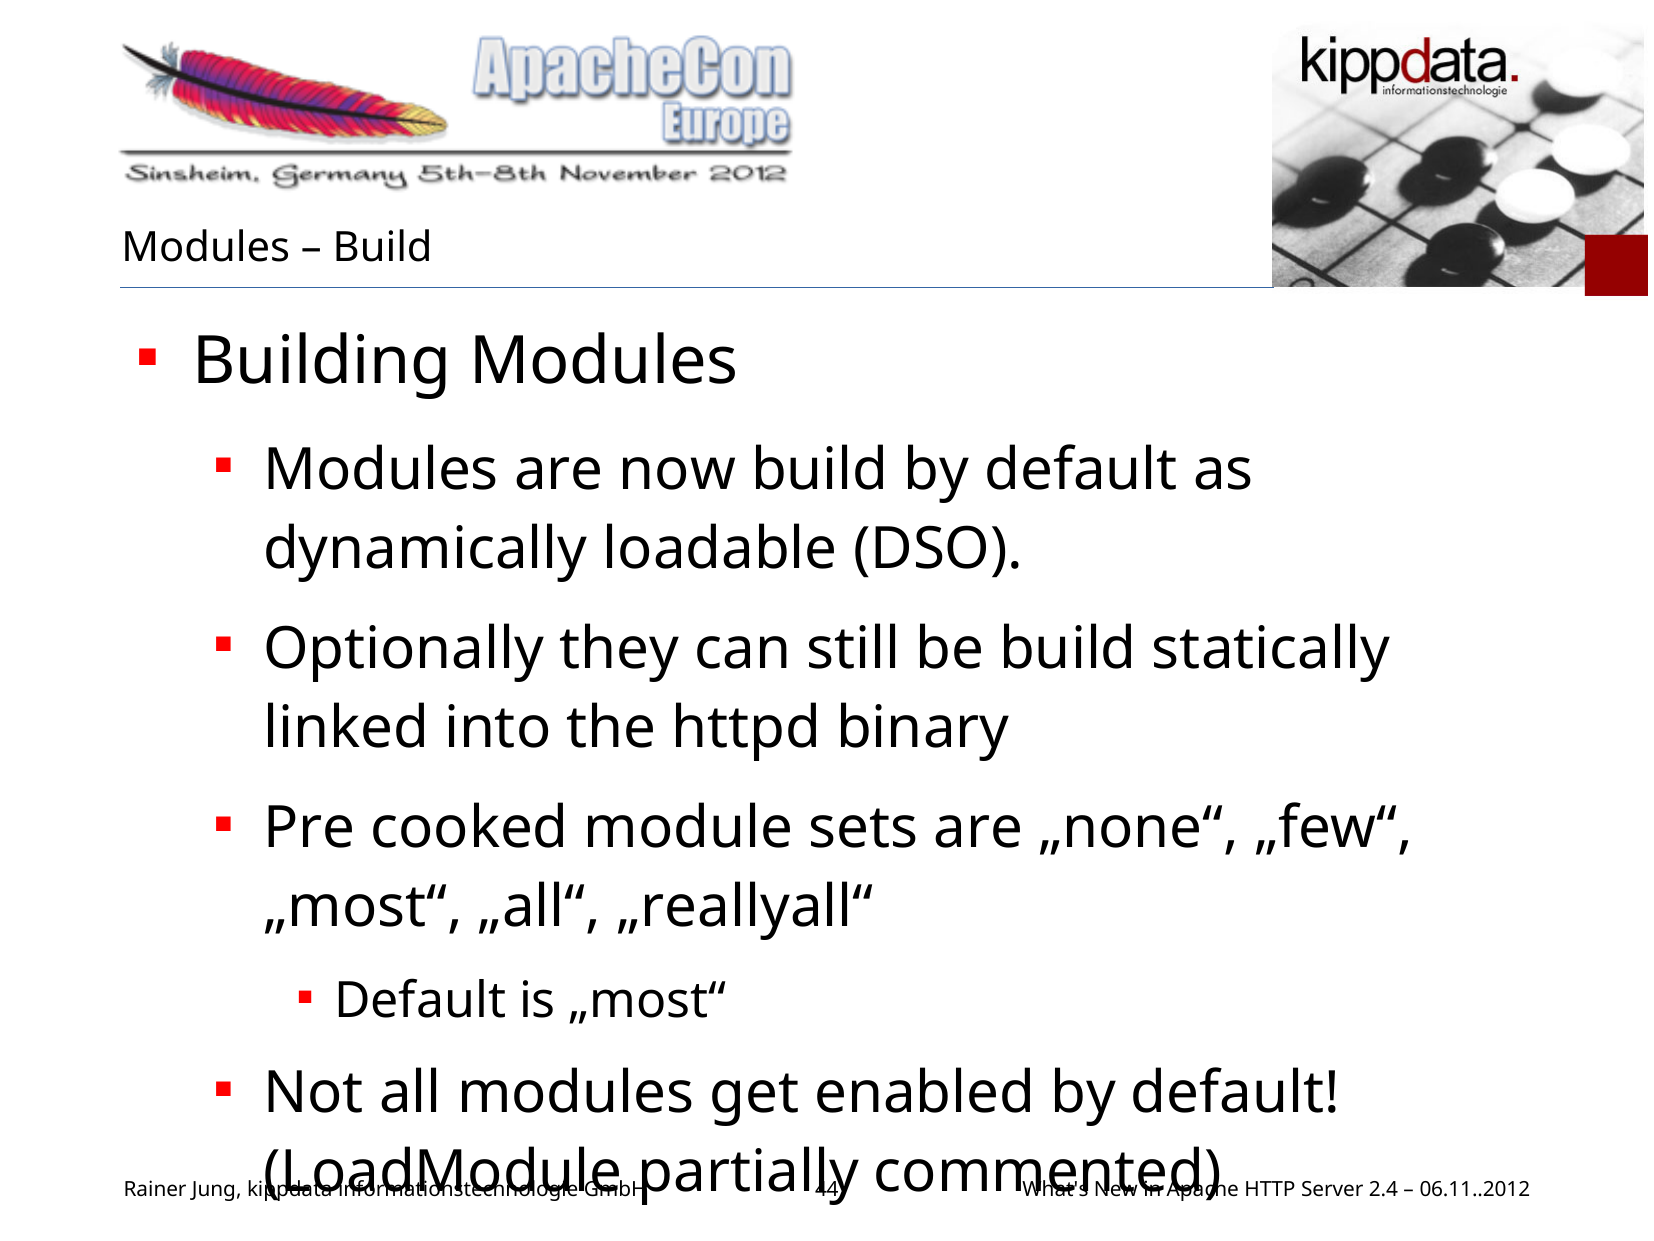

# Modules – Build
Building Modules
Modules are now build by default as dynamically loadable (DSO).
Optionally they can still be build statically linked into the httpd binary
Pre cooked module sets are „none“, „few“, „most“, „all“, „reallyall“
Default is „most“
Not all modules get enabled by default!
(LoadModule partially commented)
For test purposes: configure flag „--enable-load-all-modules“